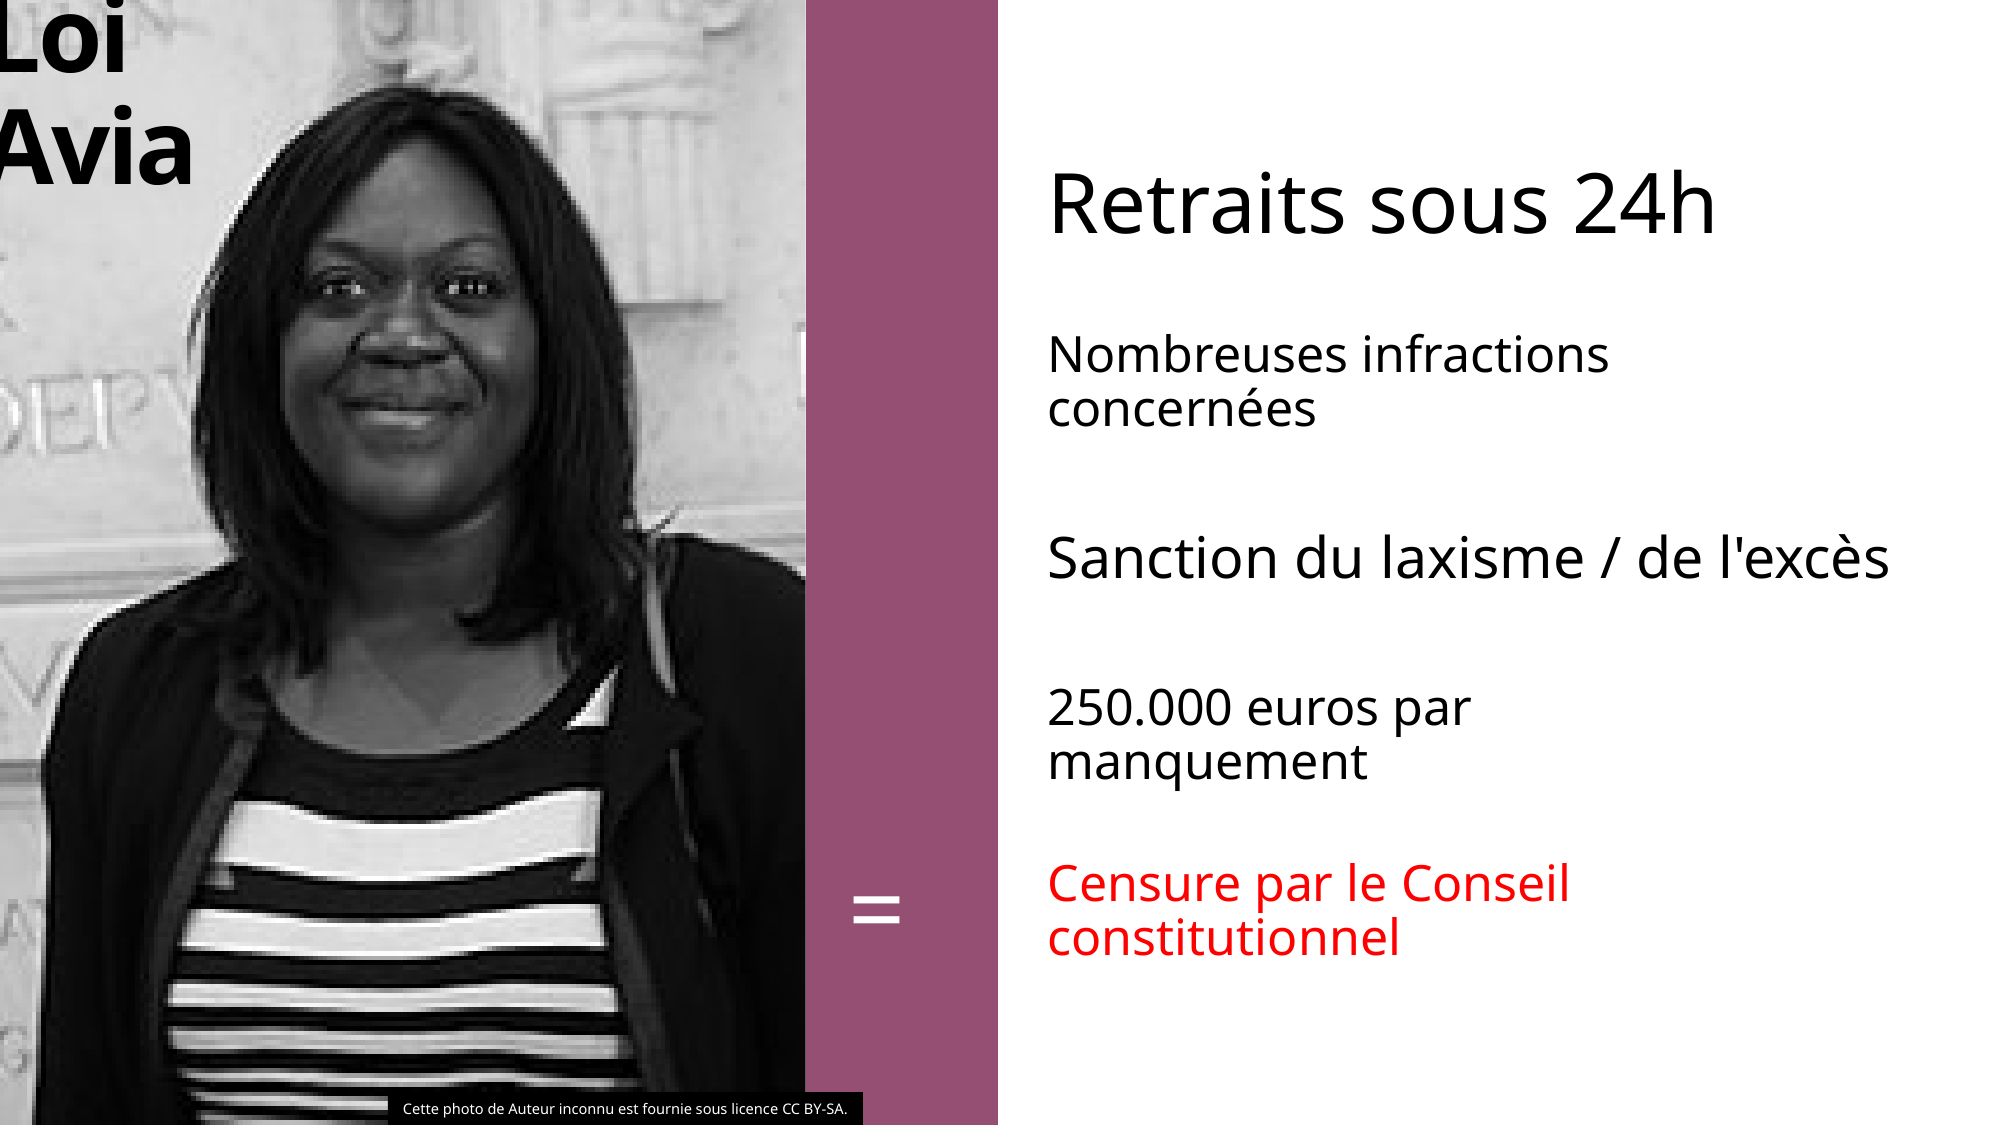

Loi Avia
# Retraits sous 24h
Nombreuses infractions concernées
Sanction du laxisme / de l'excès
250.000 euros par manquement
=
Censure par le Conseil constitutionnel
Cette photo de Auteur inconnu est fournie sous licence CC BY-SA.